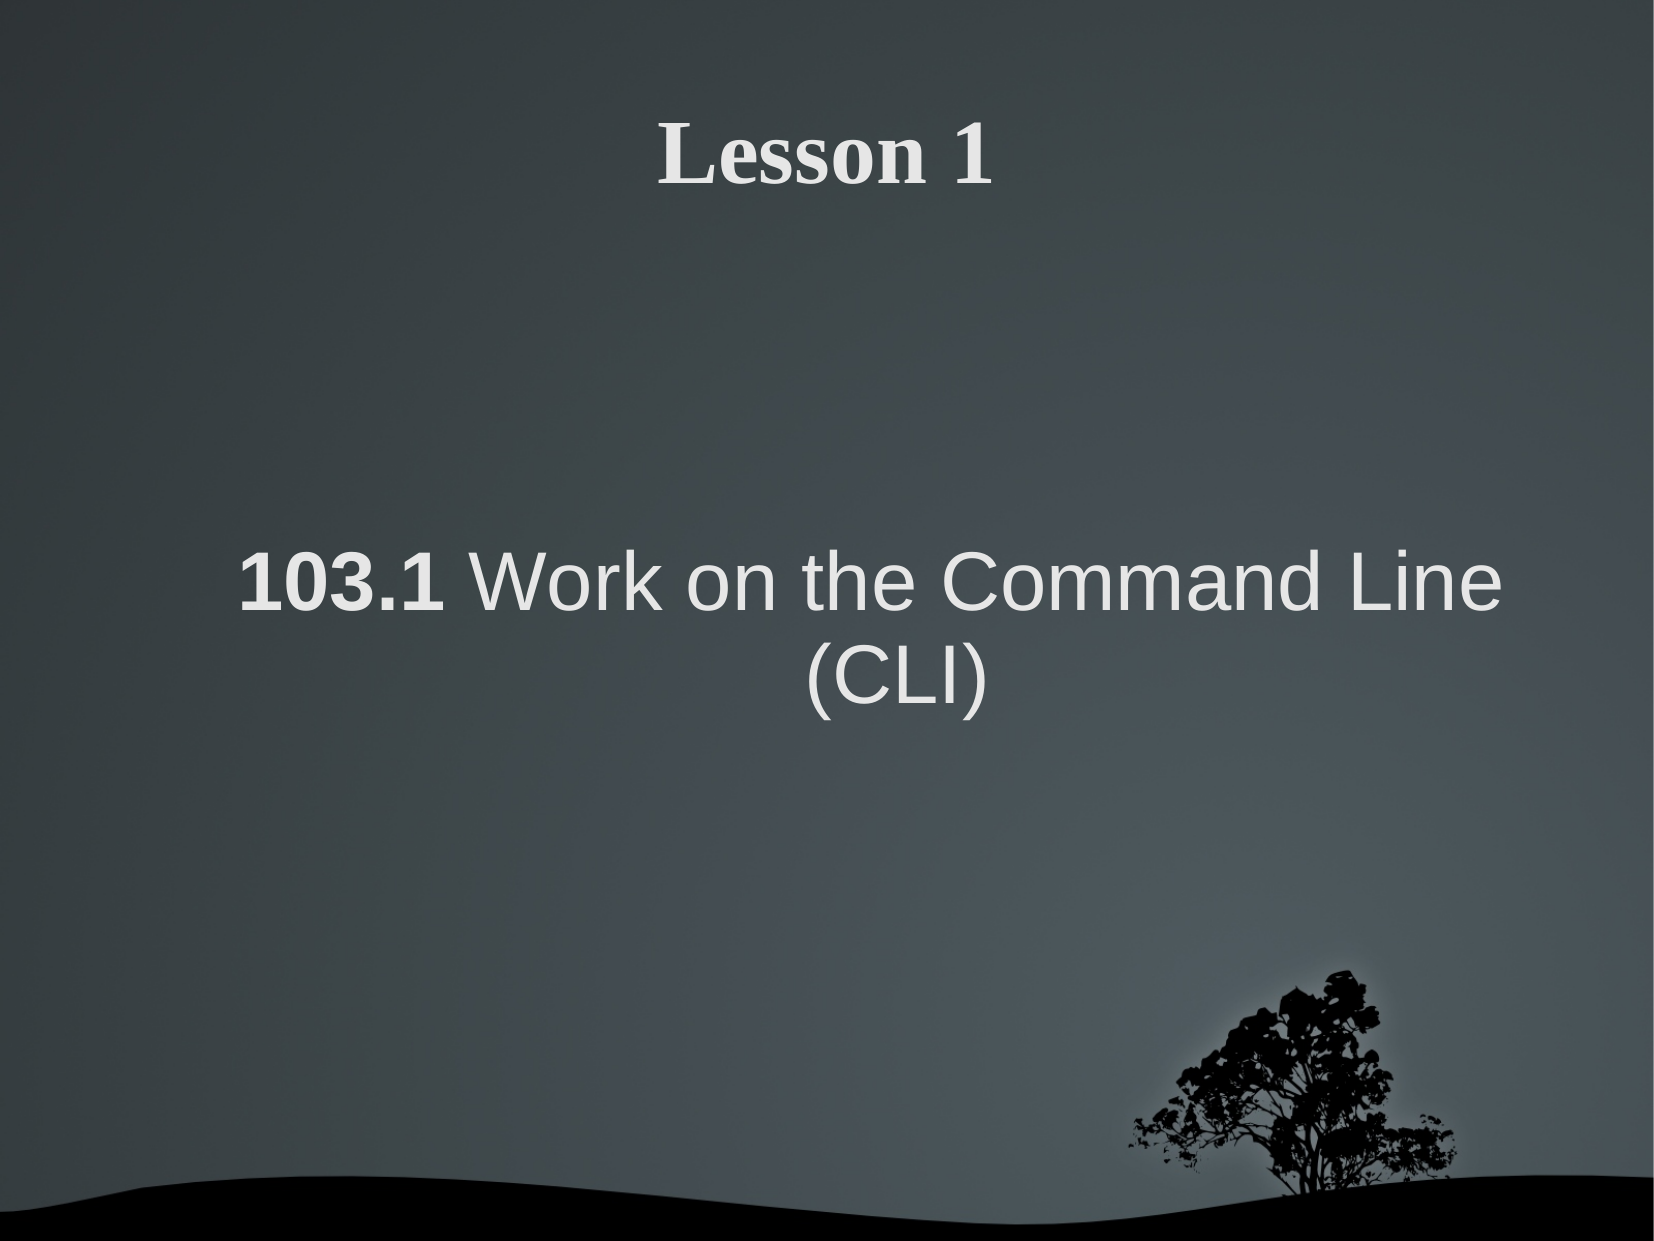

# Lesson 1
103.1 Work on the Command Line (CLI)